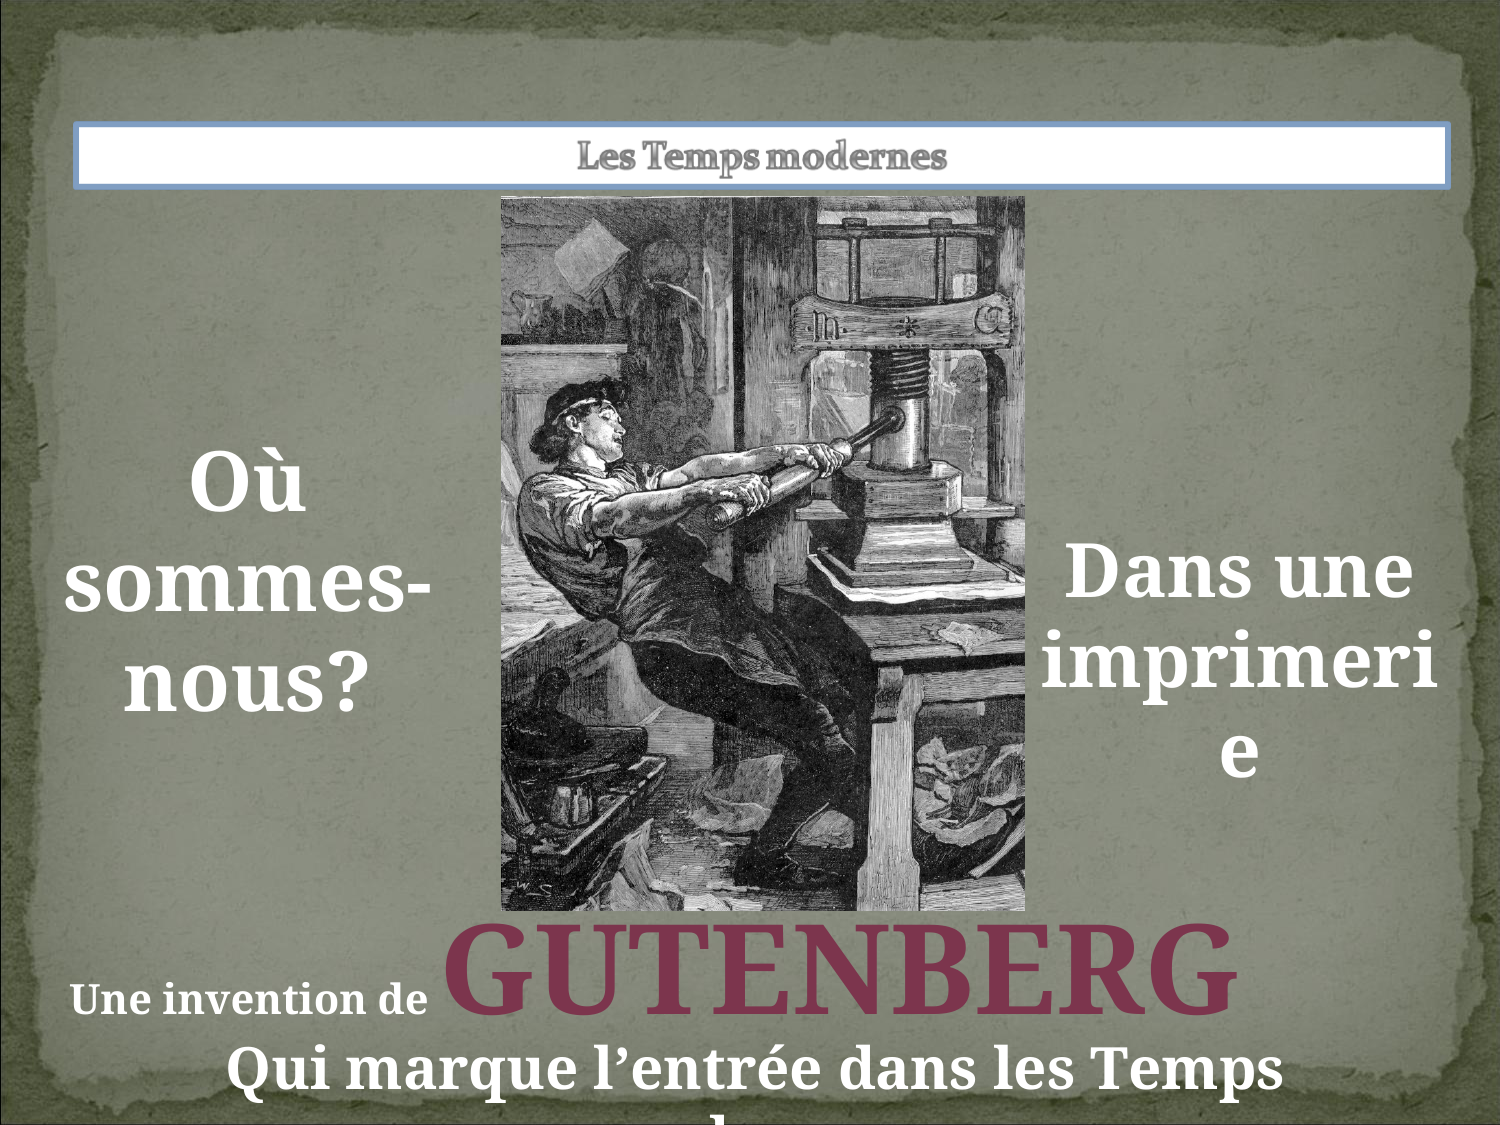

Où sommes-nous?
Dans une imprimerie
Une invention de GUTENBERG
Qui marque l’entrée dans les Temps modernes.